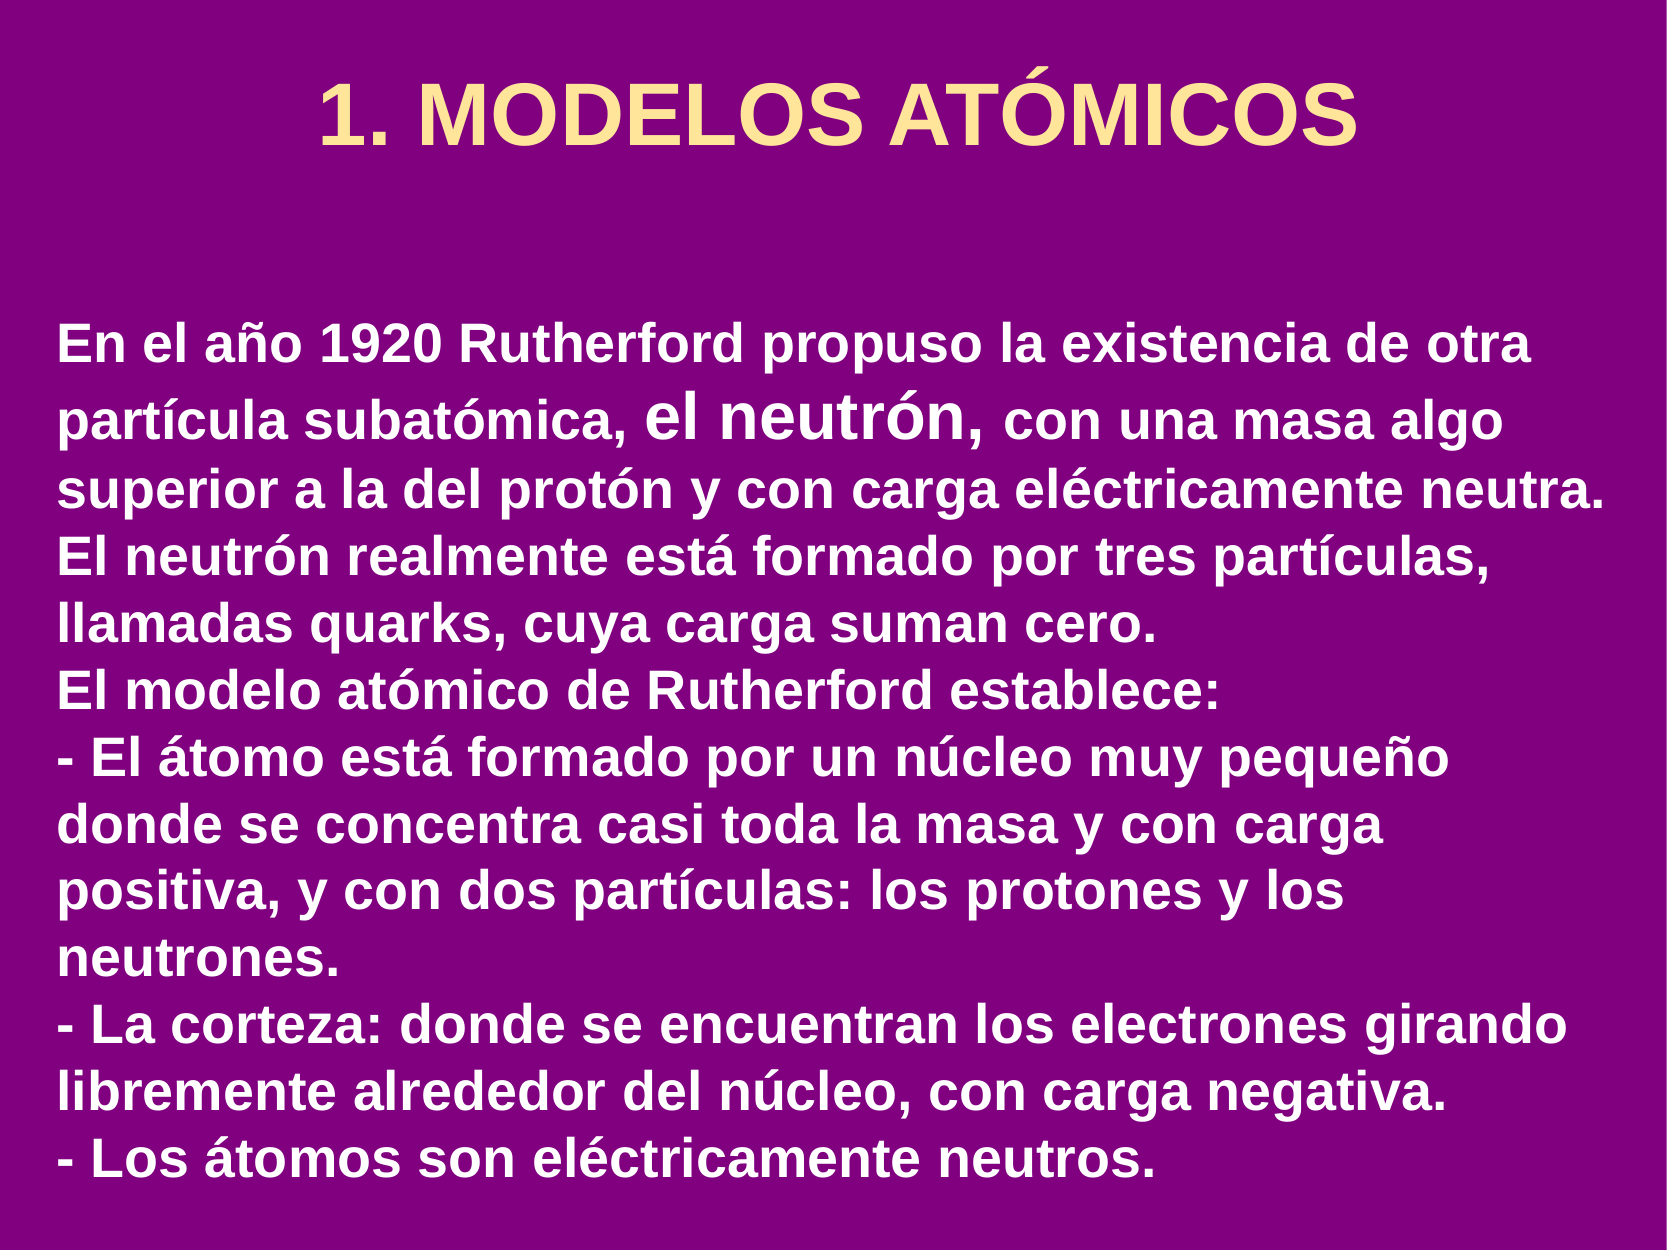

# 1. MODELOS ATÓMICOS
En el año 1920 Rutherford propuso la existencia de otra partícula subatómica, el neutrón, con una masa algo superior a la del protón y con carga eléctricamente neutra. El neutrón realmente está formado por tres partículas, llamadas quarks, cuya carga suman cero.
El modelo atómico de Rutherford establece:
- El átomo está formado por un núcleo muy pequeño donde se concentra casi toda la masa y con carga positiva, y con dos partículas: los protones y los neutrones.
- La corteza: donde se encuentran los electrones girando libremente alrededor del núcleo, con carga negativa.
- Los átomos son eléctricamente neutros.